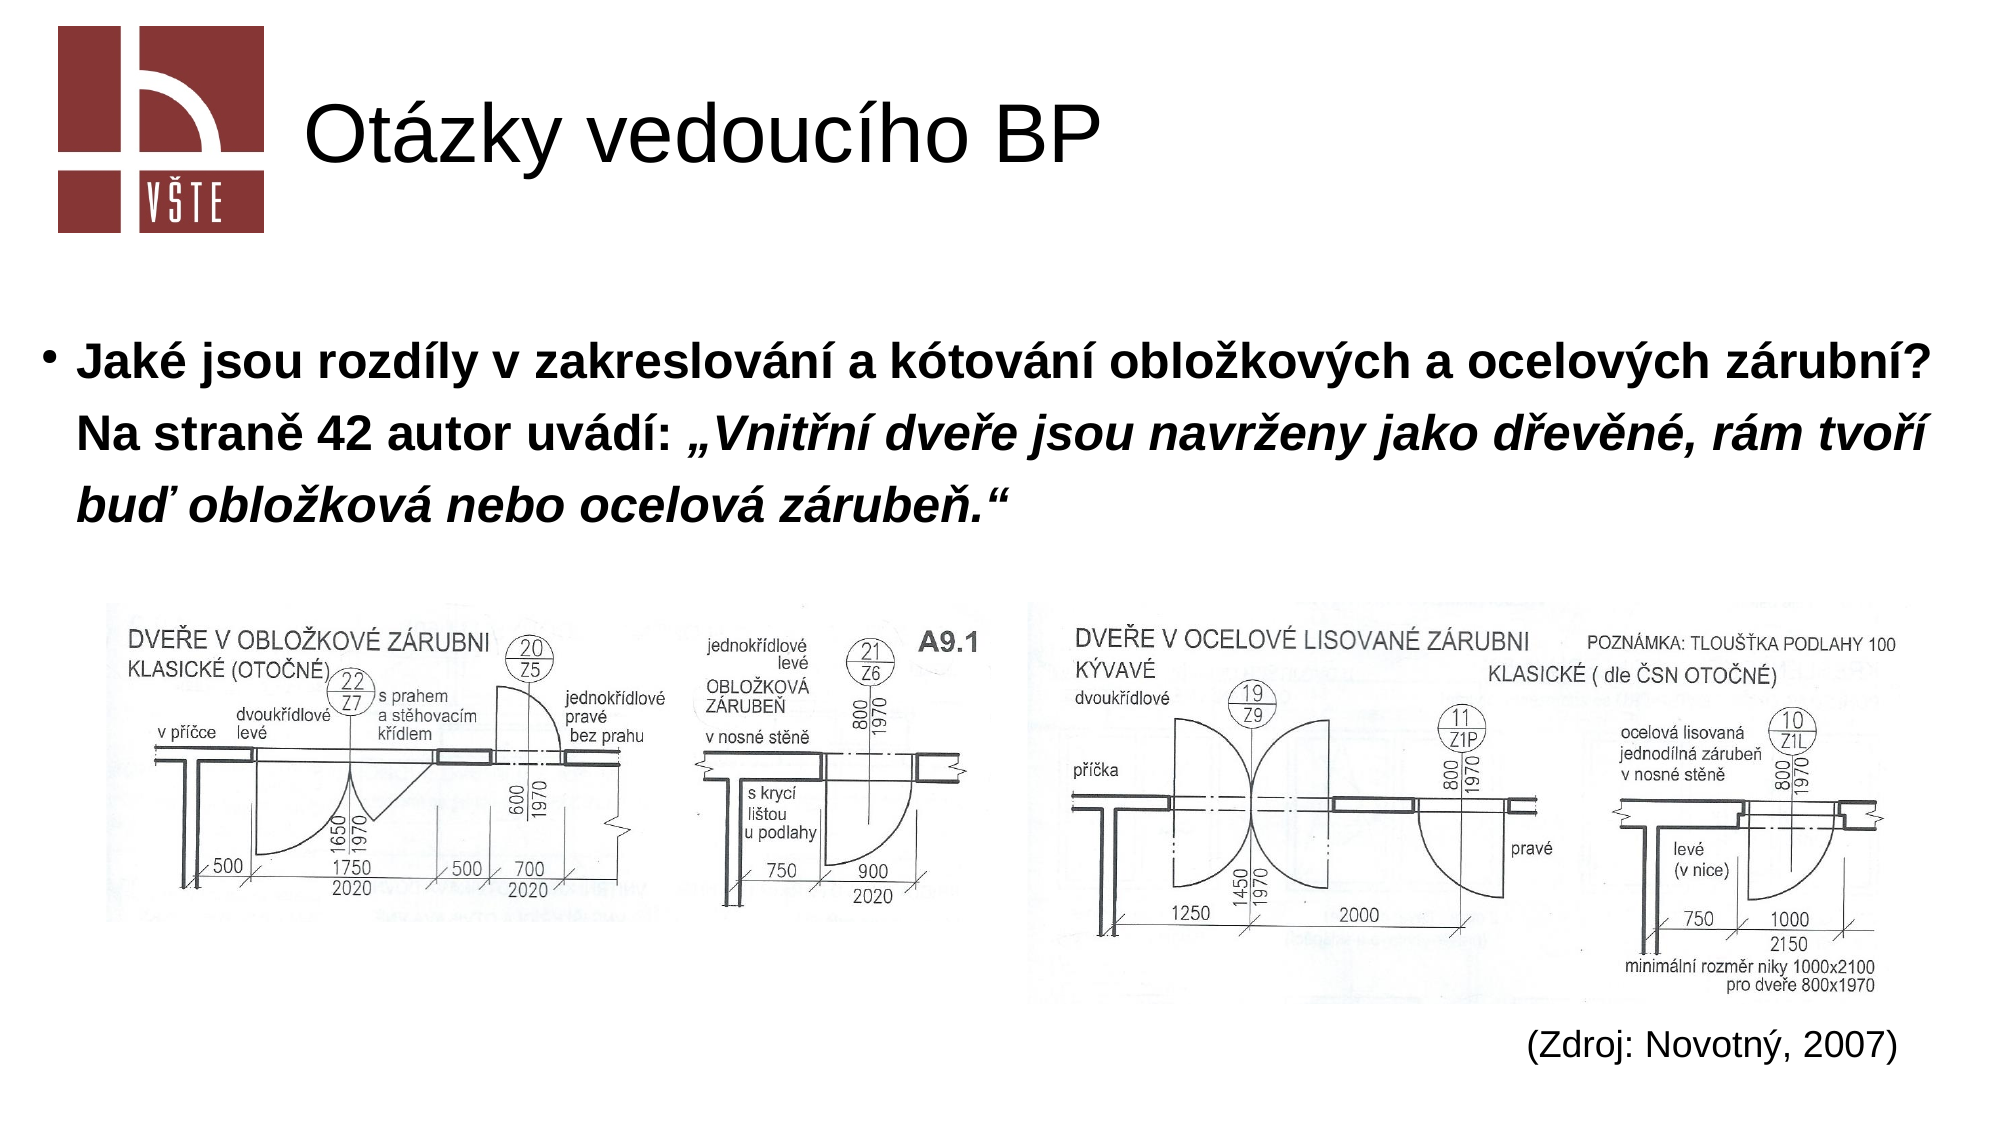

Otázky vedoucího BP
Jaké jsou rozdíly v zakreslování a kótování obložkových a ocelových zárubní? Na straně 42 autor uvádí: „Vnitřní dveře jsou navrženy jako dřevěné, rám tvoří buď obložková nebo ocelová zárubeň.“
(Zdroj: Novotný, 2007)